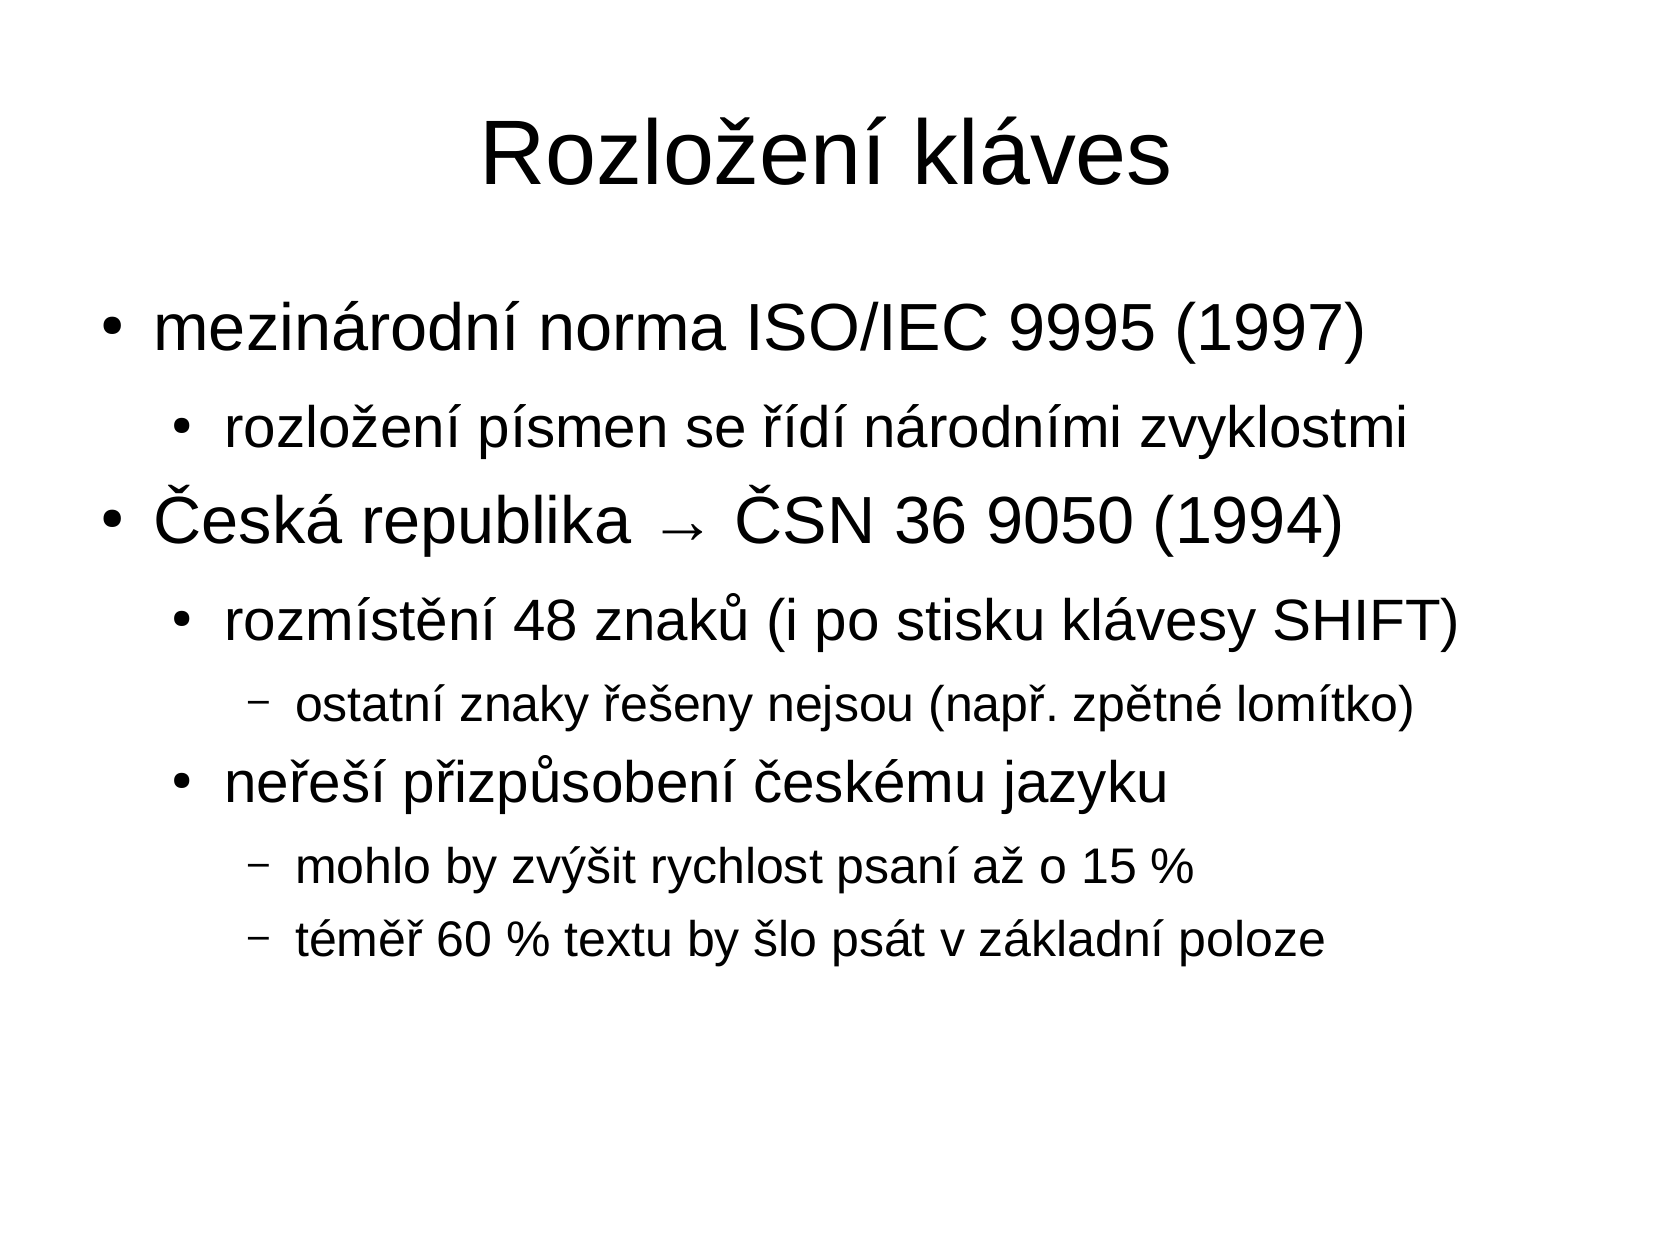

# Rozložení kláves
mezinárodní norma ISO/IEC 9995 (1997)
rozložení písmen se řídí národními zvyklostmi
Česká republika → ČSN 36 9050 (1994)
rozmístění 48 znaků (i po stisku klávesy SHIFT)
ostatní znaky řešeny nejsou (např. zpětné lomítko)
neřeší přizpůsobení českému jazyku
mohlo by zvýšit rychlost psaní až o 15 %
téměř 60 % textu by šlo psát v základní poloze